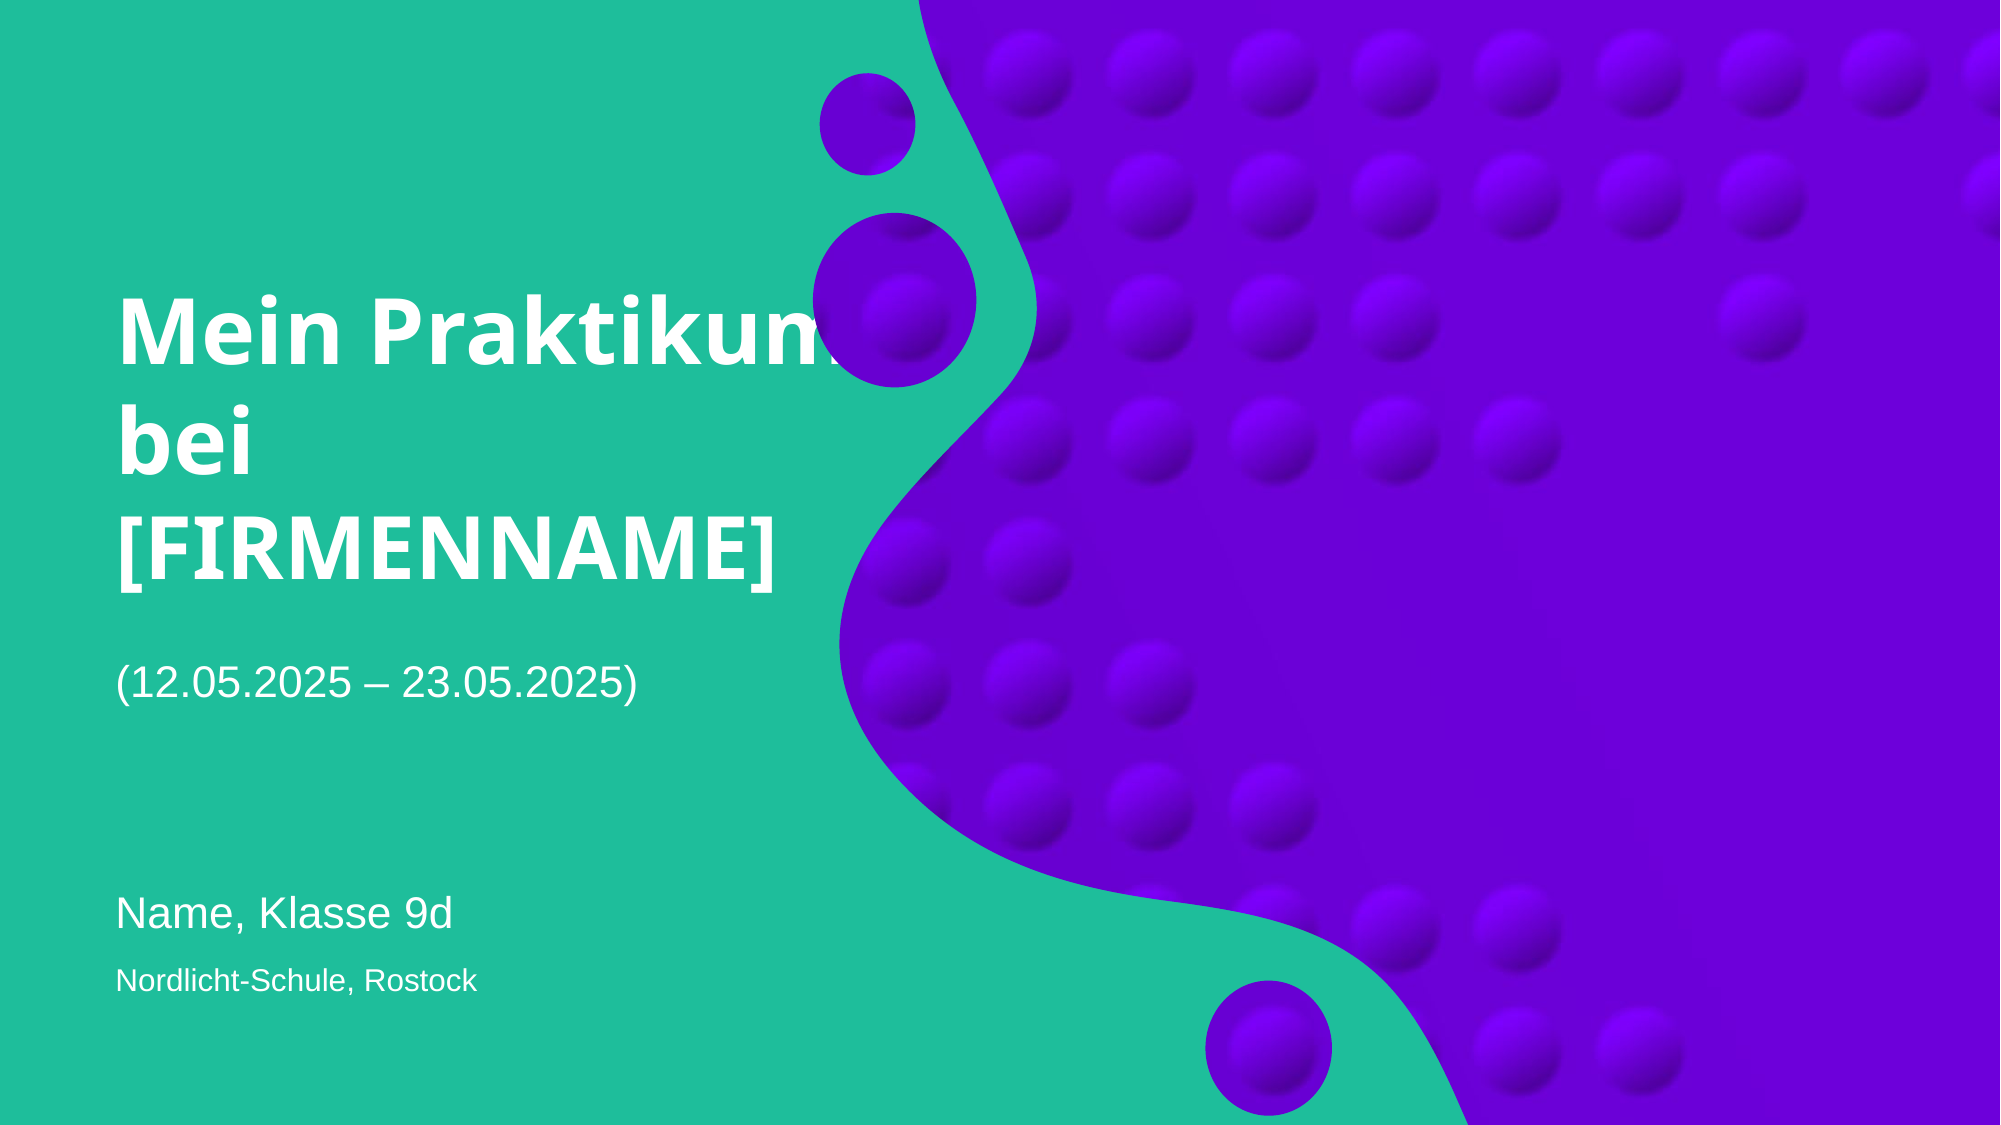

# Mein Praktikum bei [FIRMENNAME]
(12.05.2025 – 23.05.2025)
Name, Klasse 9d
Nordlicht-Schule, Rostock